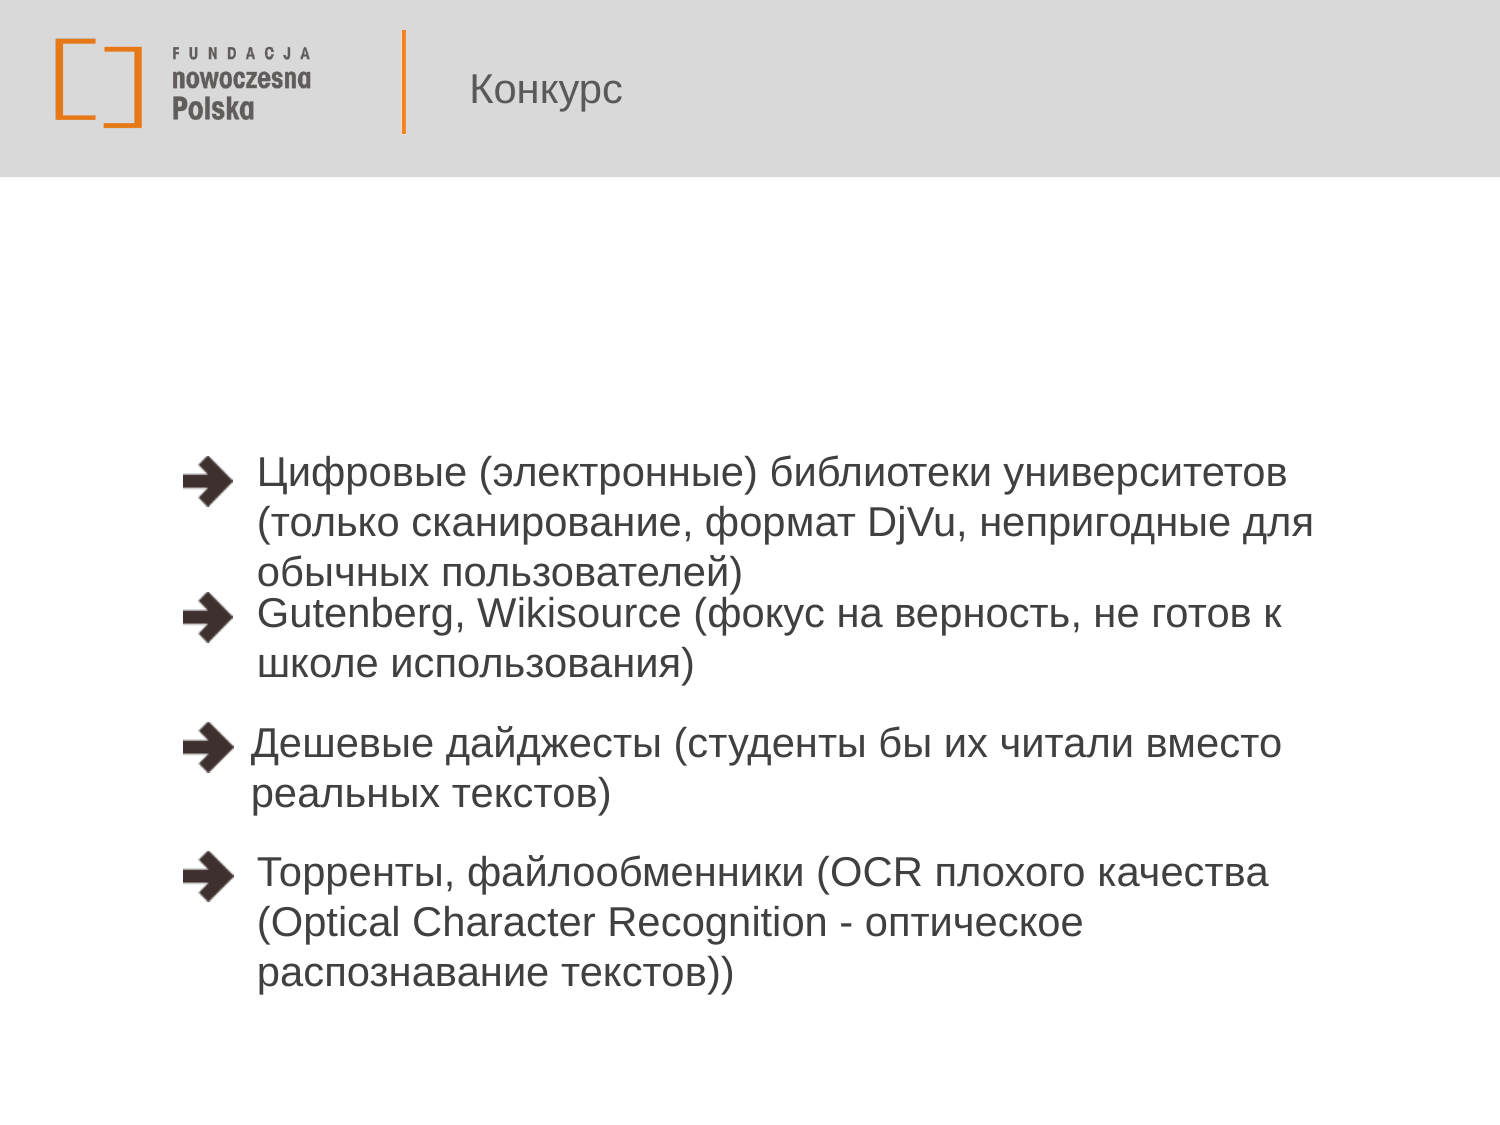

Конкурс
Цифровые (электронные) библиотеки университетов (только сканирование, формат DjVu, непригодные для обычных пользователей)
Gutenberg, Wikisource (фокус на верность, не готов к школе использования)
Дешевые дайджесты (студенты бы их читали вместо реальных текстов)
Торренты, файлообменники (OCR плохого качества (Optical Character Recognition - оптическое распознавание текстов))